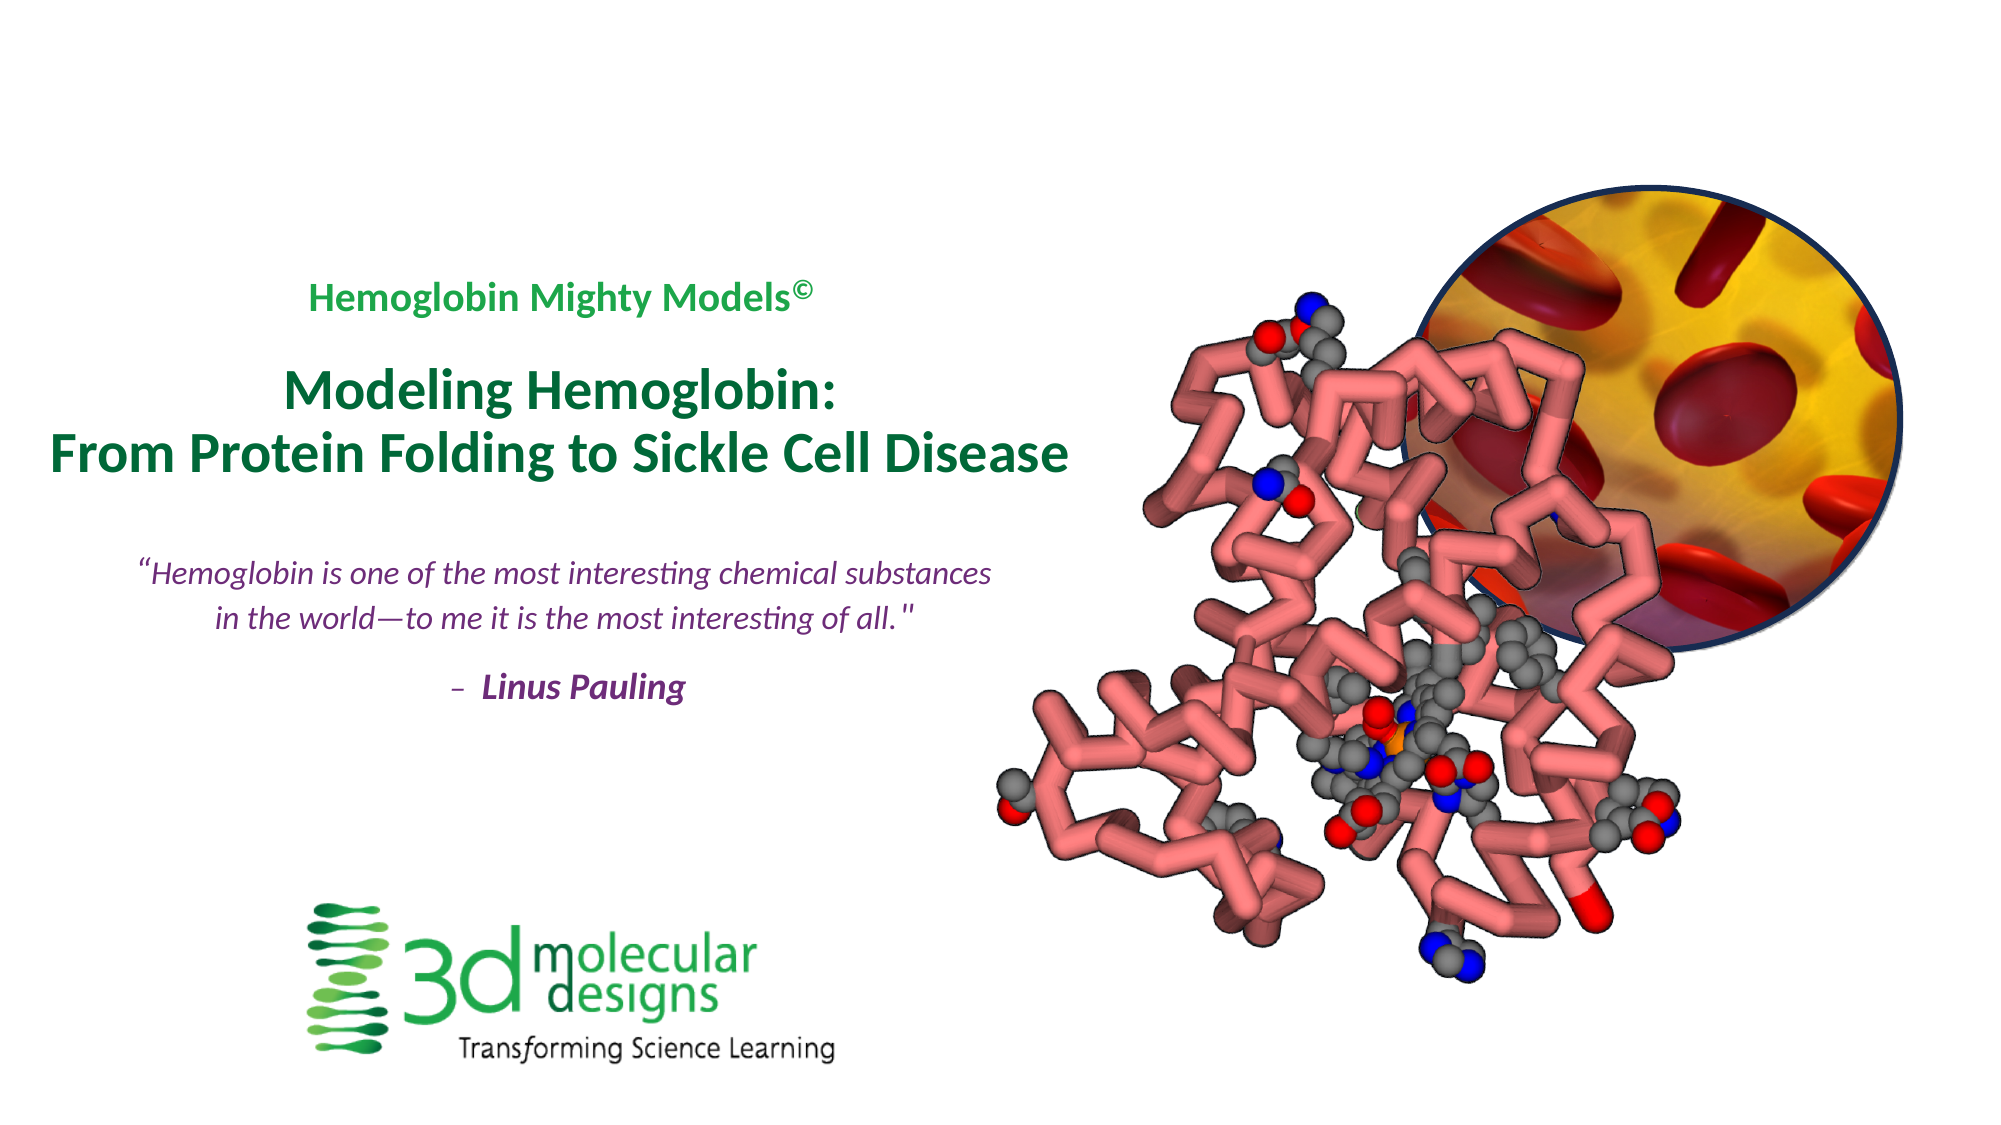

Hemoglobin Mighty Models©
Modeling Hemoglobin:
From Protein Folding to Sickle Cell Disease
“Hemoglobin is one of the most interesting chemical substances in the world—to me it is the most interesting of all."
 – Linus Pauling